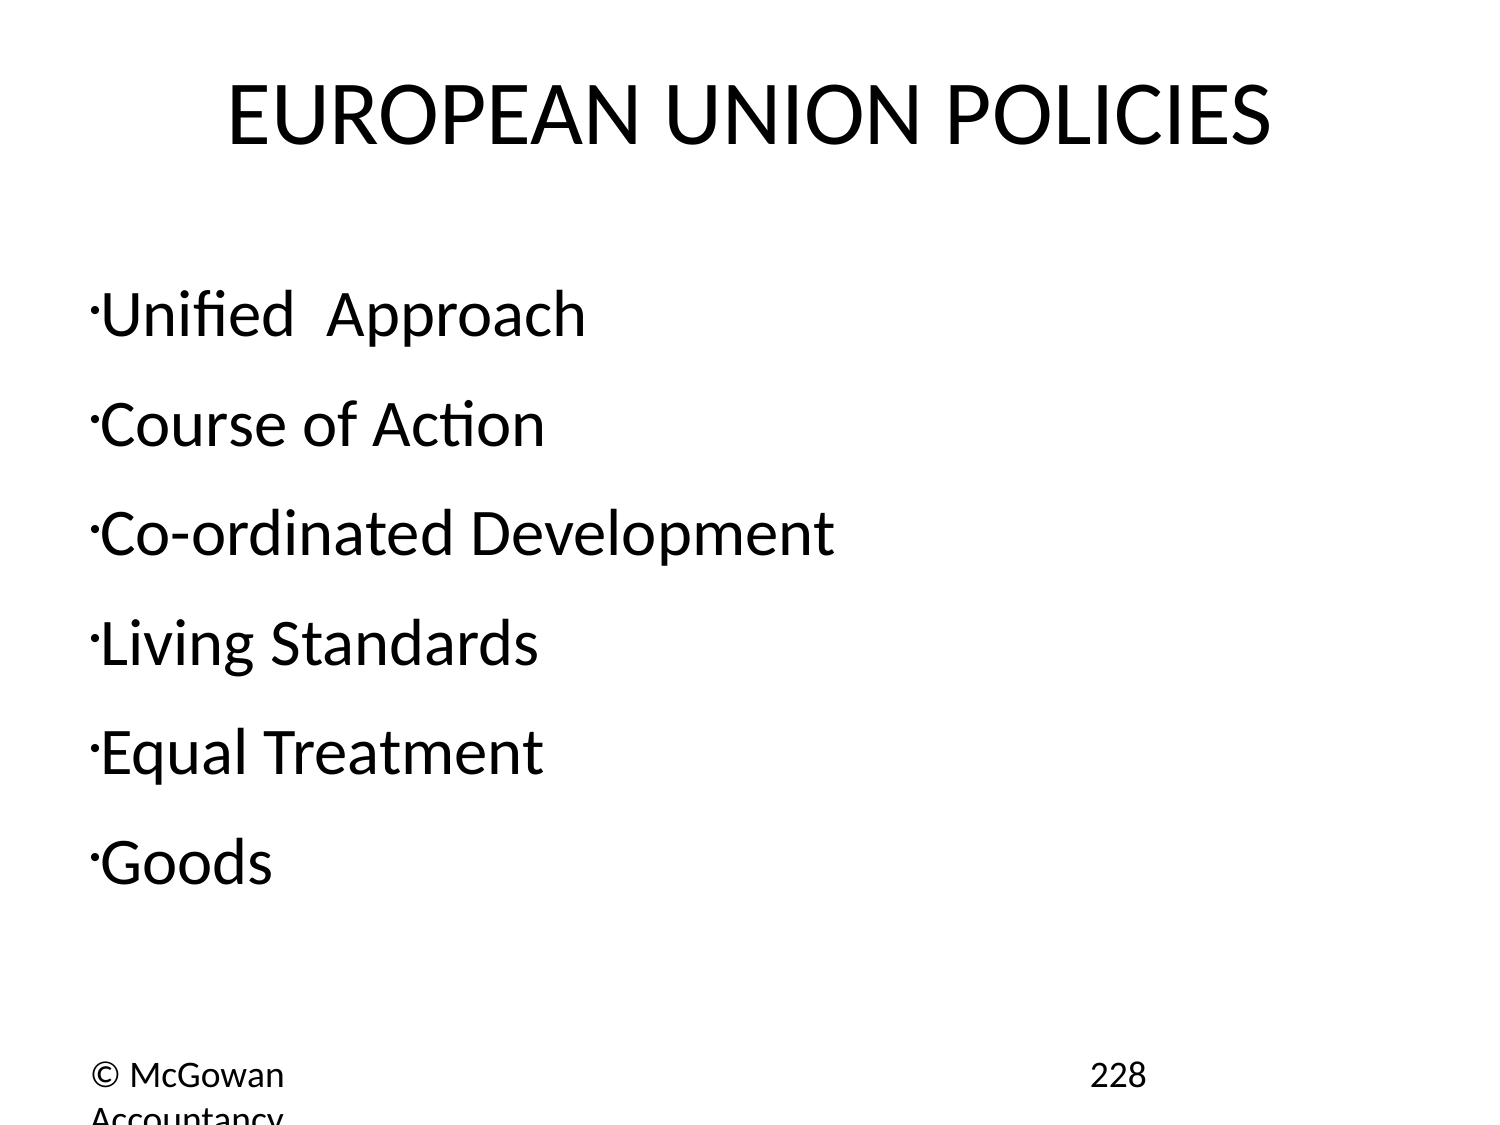

# EUROPEAN UNION POLICIES
Unified Approach
Course of Action
Co-ordinated Development
Living Standards
Equal Treatment
Goods
© McGowan Accountancy Services
228